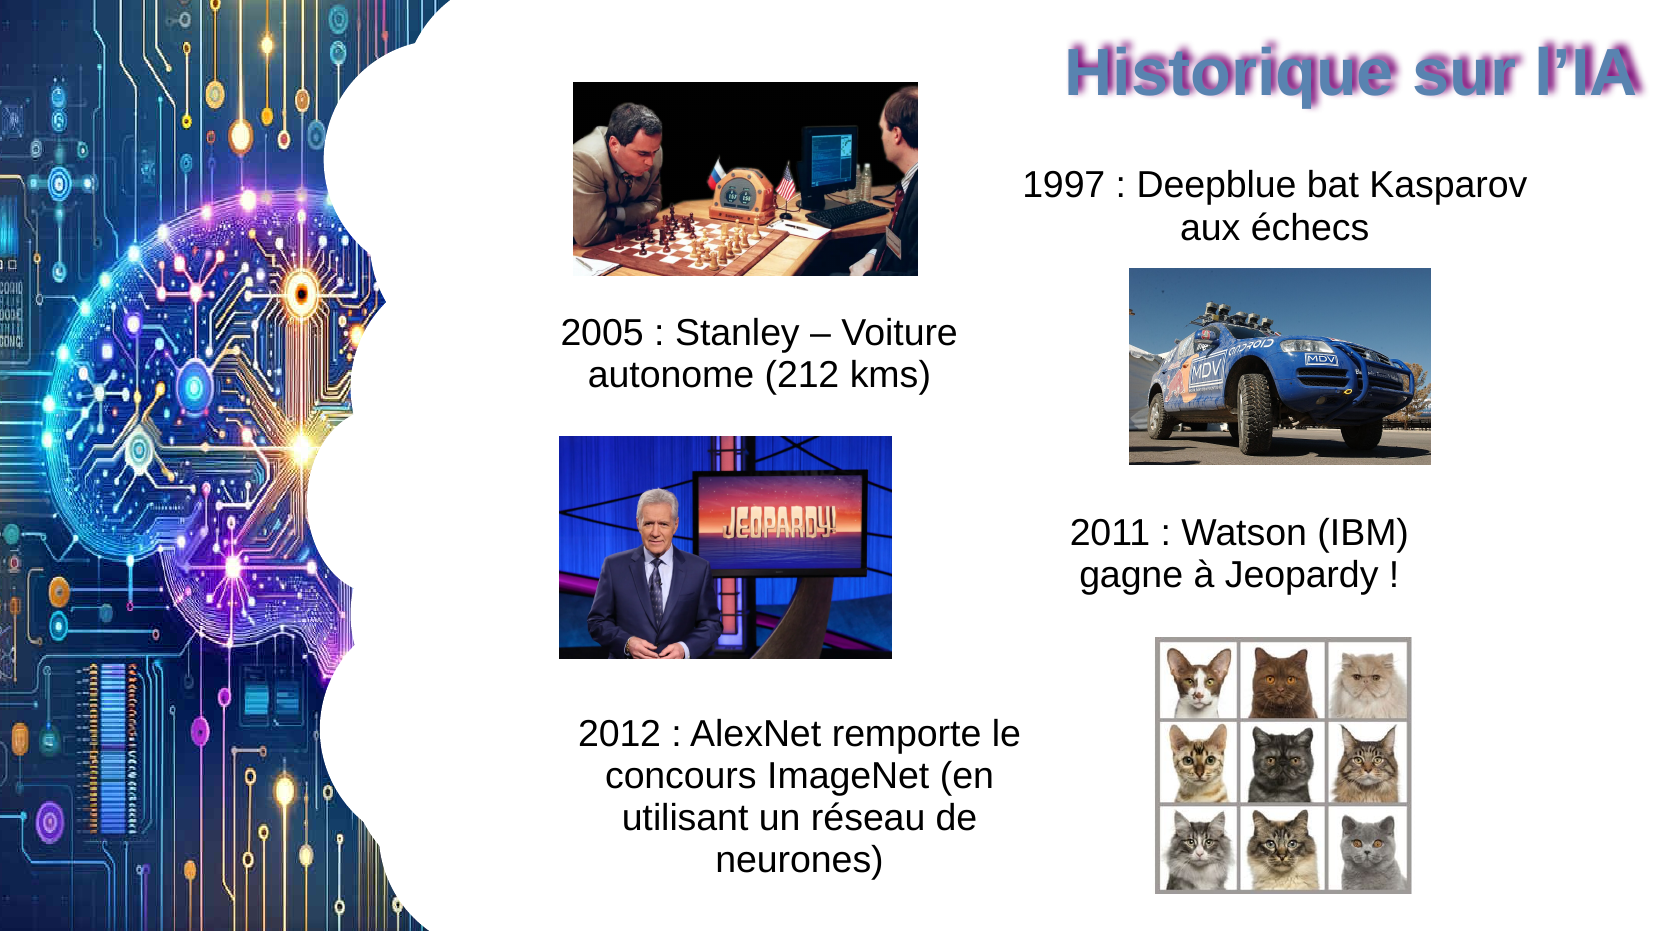

Historique sur l’IA
1997 : Deepblue bat Kasparov aux échecs
2005 : Stanley – Voiture autonome (212 kms)
2011 : Watson (IBM) gagne à Jeopardy !
2012 : AlexNet remporte le concours ImageNet (en utilisant un réseau de neurones)